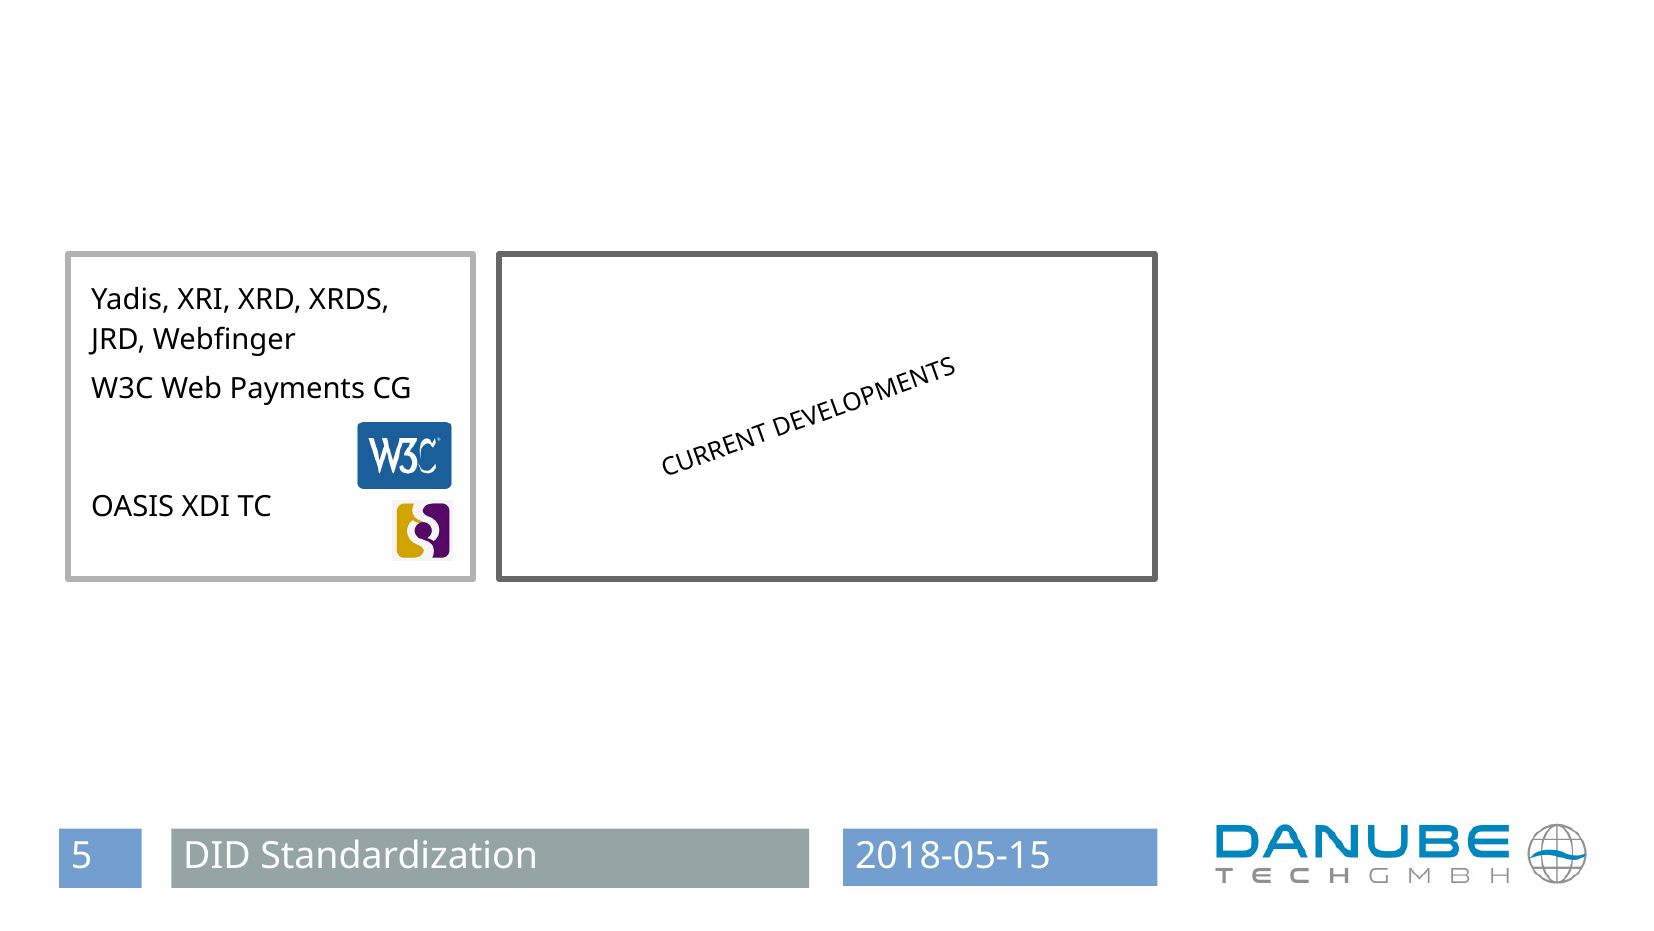

Yadis, XRI, XRD, XRDS,
JRD, Webfinger
W3C Web Payments CG
CURRENT DEVELOPMENTS
OASIS XDI TC
5
DID Standardization
2018-05-15